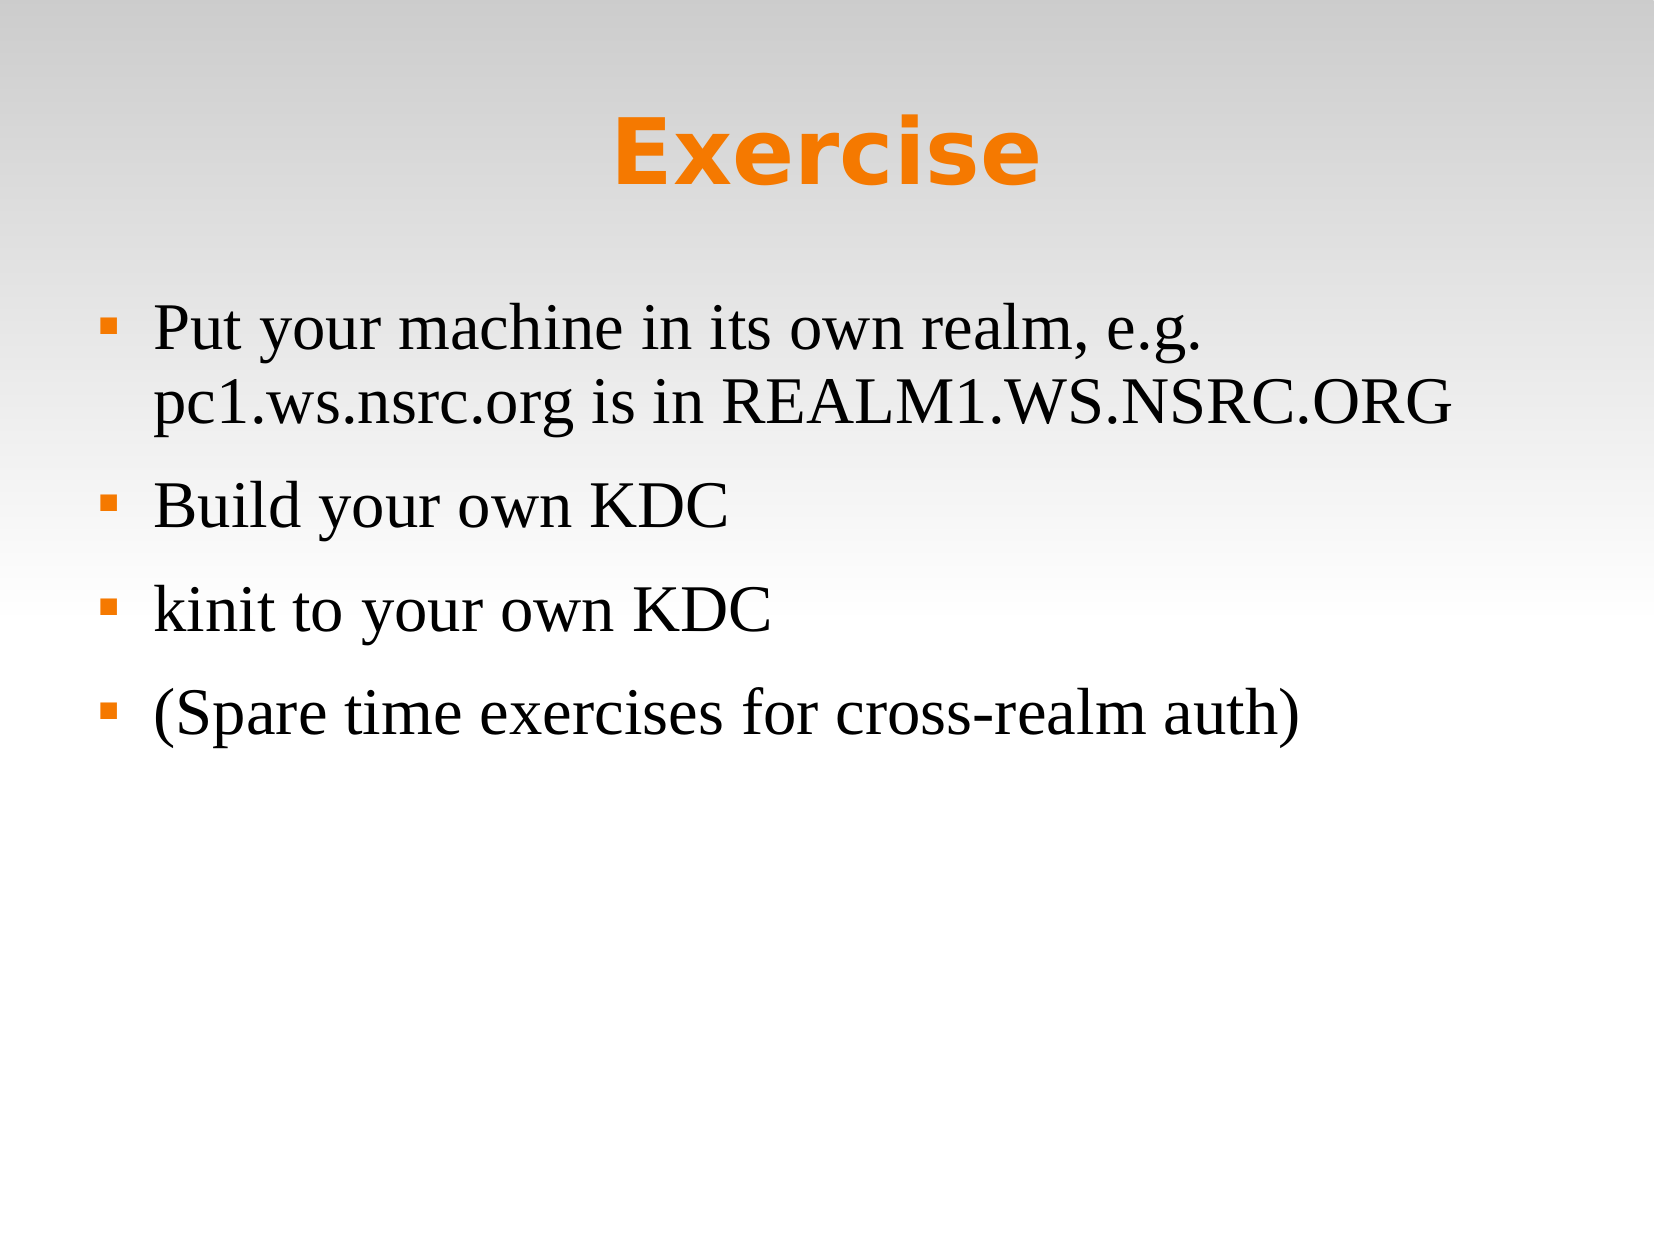

# Exercise
Put your machine in its own realm, e.g. pc1.ws.nsrc.org is in REALM1.WS.NSRC.ORG
Build your own KDC
kinit to your own KDC
(Spare time exercises for cross-realm auth)